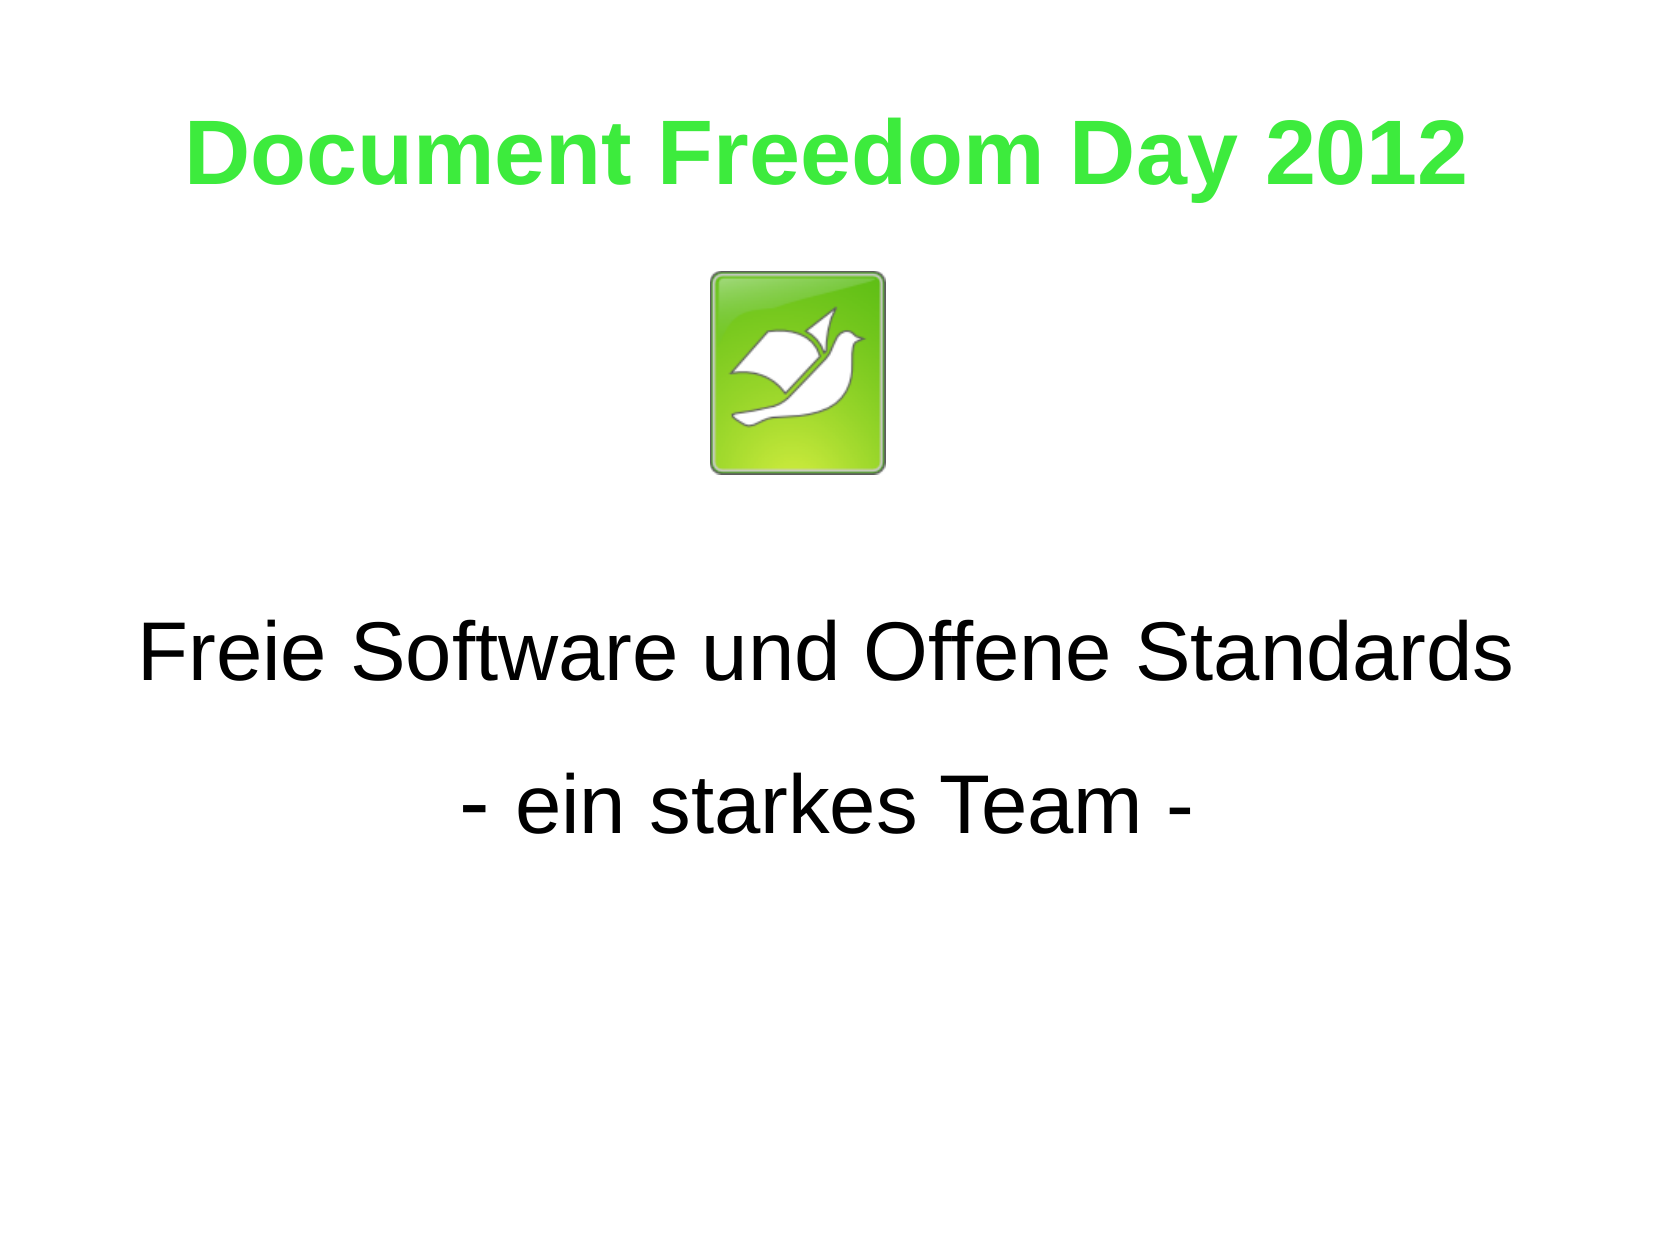

# Document Freedom Day 2012
Freie Software und Offene Standards - ein starkes Team -